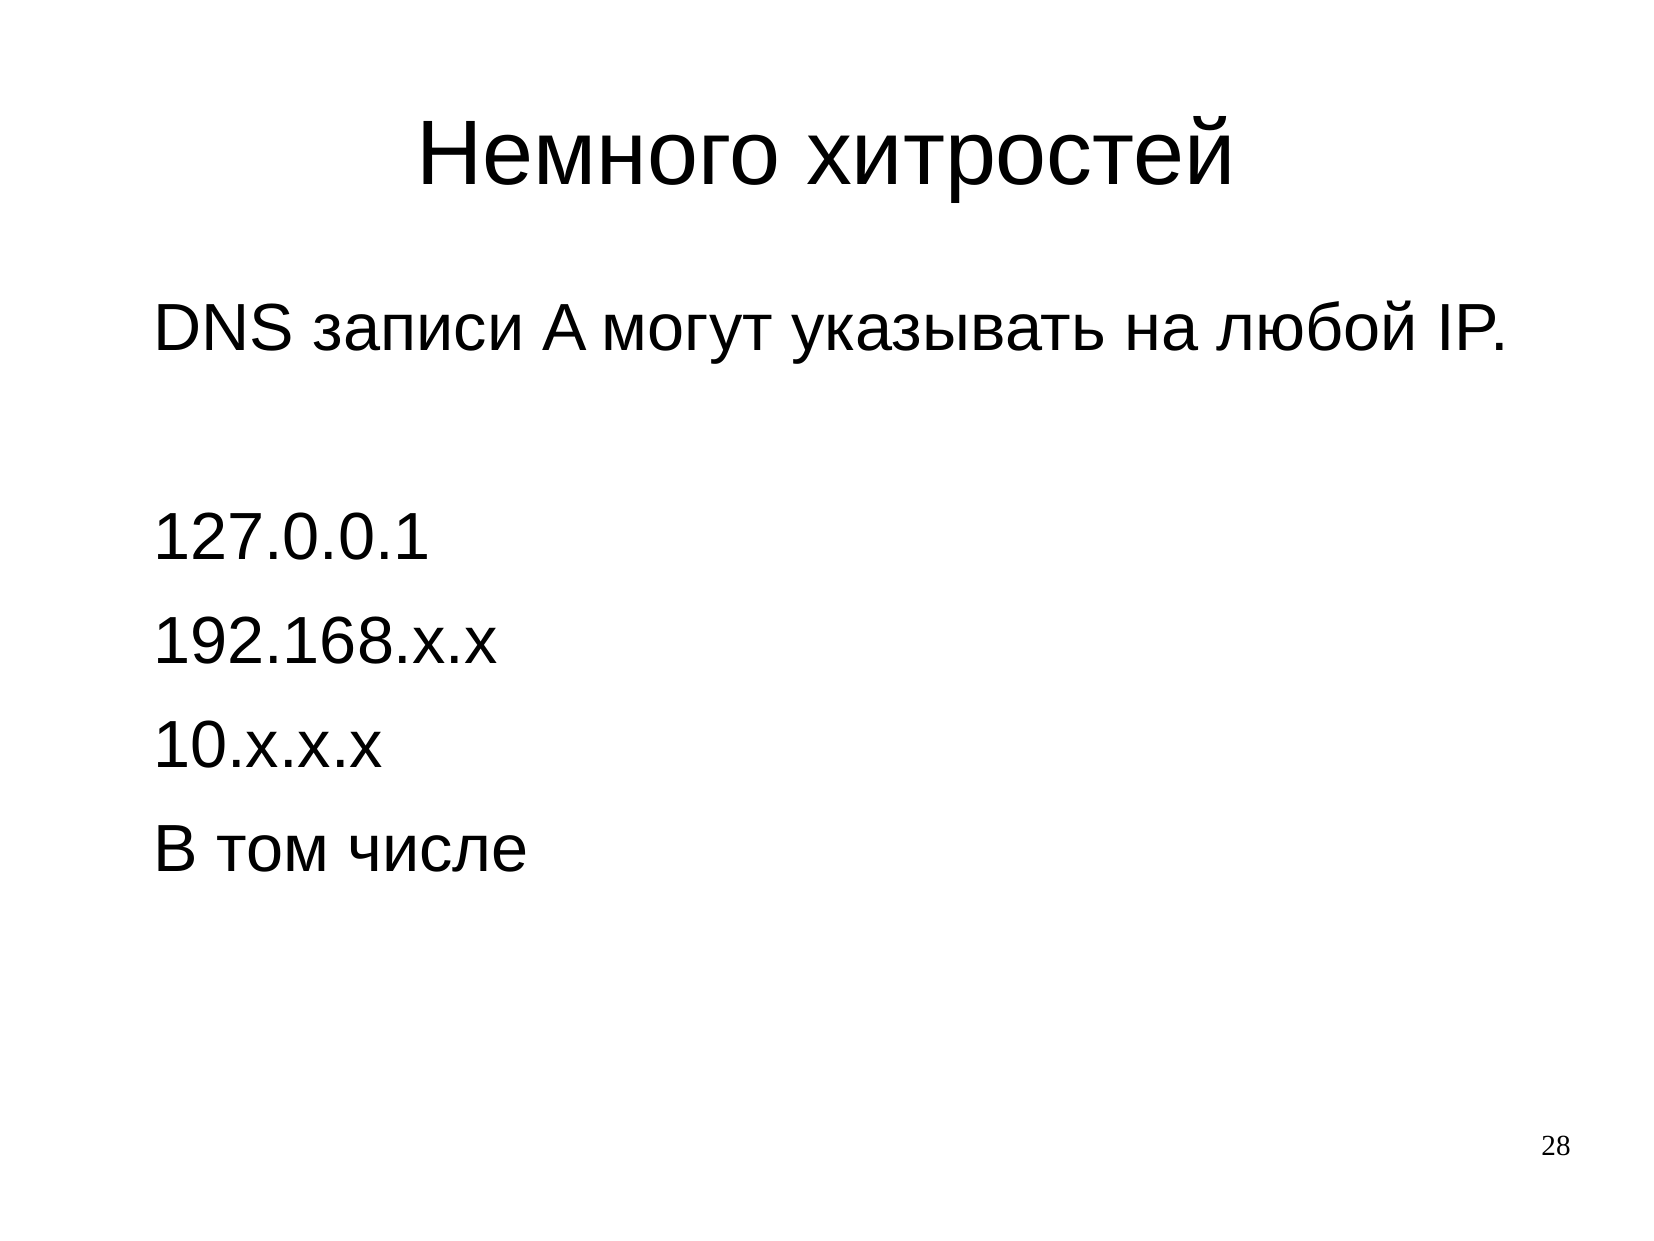

# Немного хитростей
DNS записи A могут указывать на любой IP.
127.0.0.1
192.168.х.х
10.х.х.х
В том числе
28